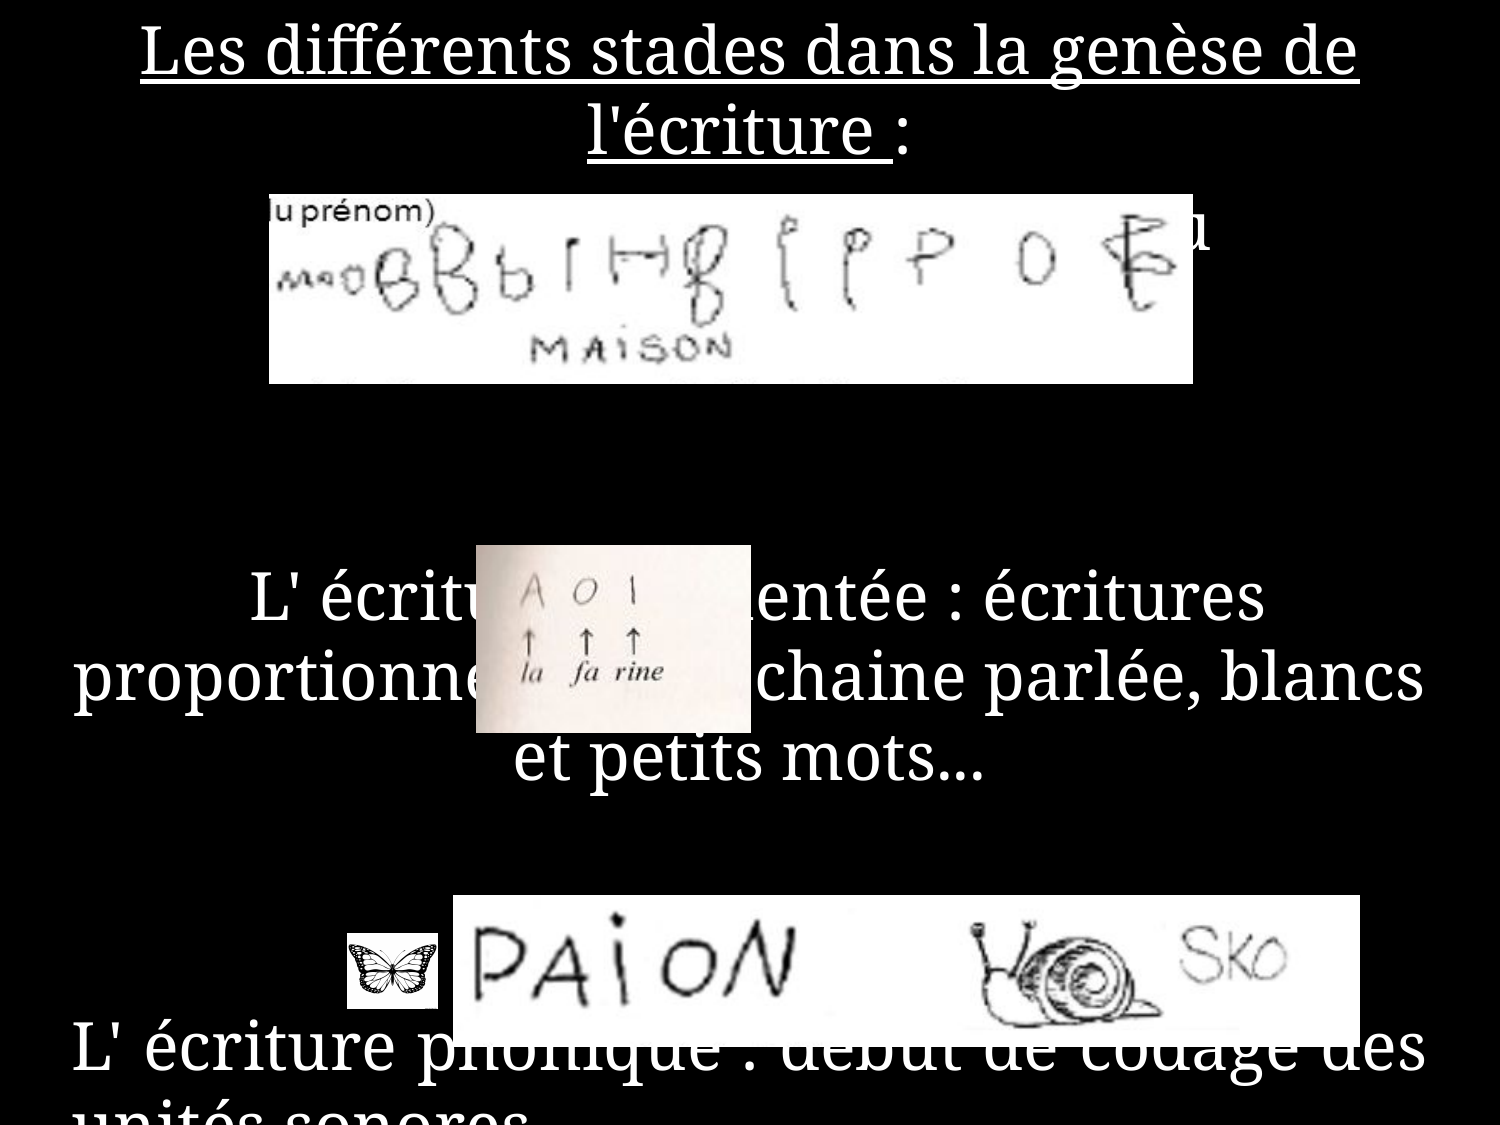

# Les différents stades dans la genèse de l'écriture :
 L'écriture prélinguistique ou graphoperceptrice
 L' écriture segmentée : écritures proportionnelles à la chaine parlée, blancs et petits mots...
L' écriture phonique : début de codage des unités sonores...